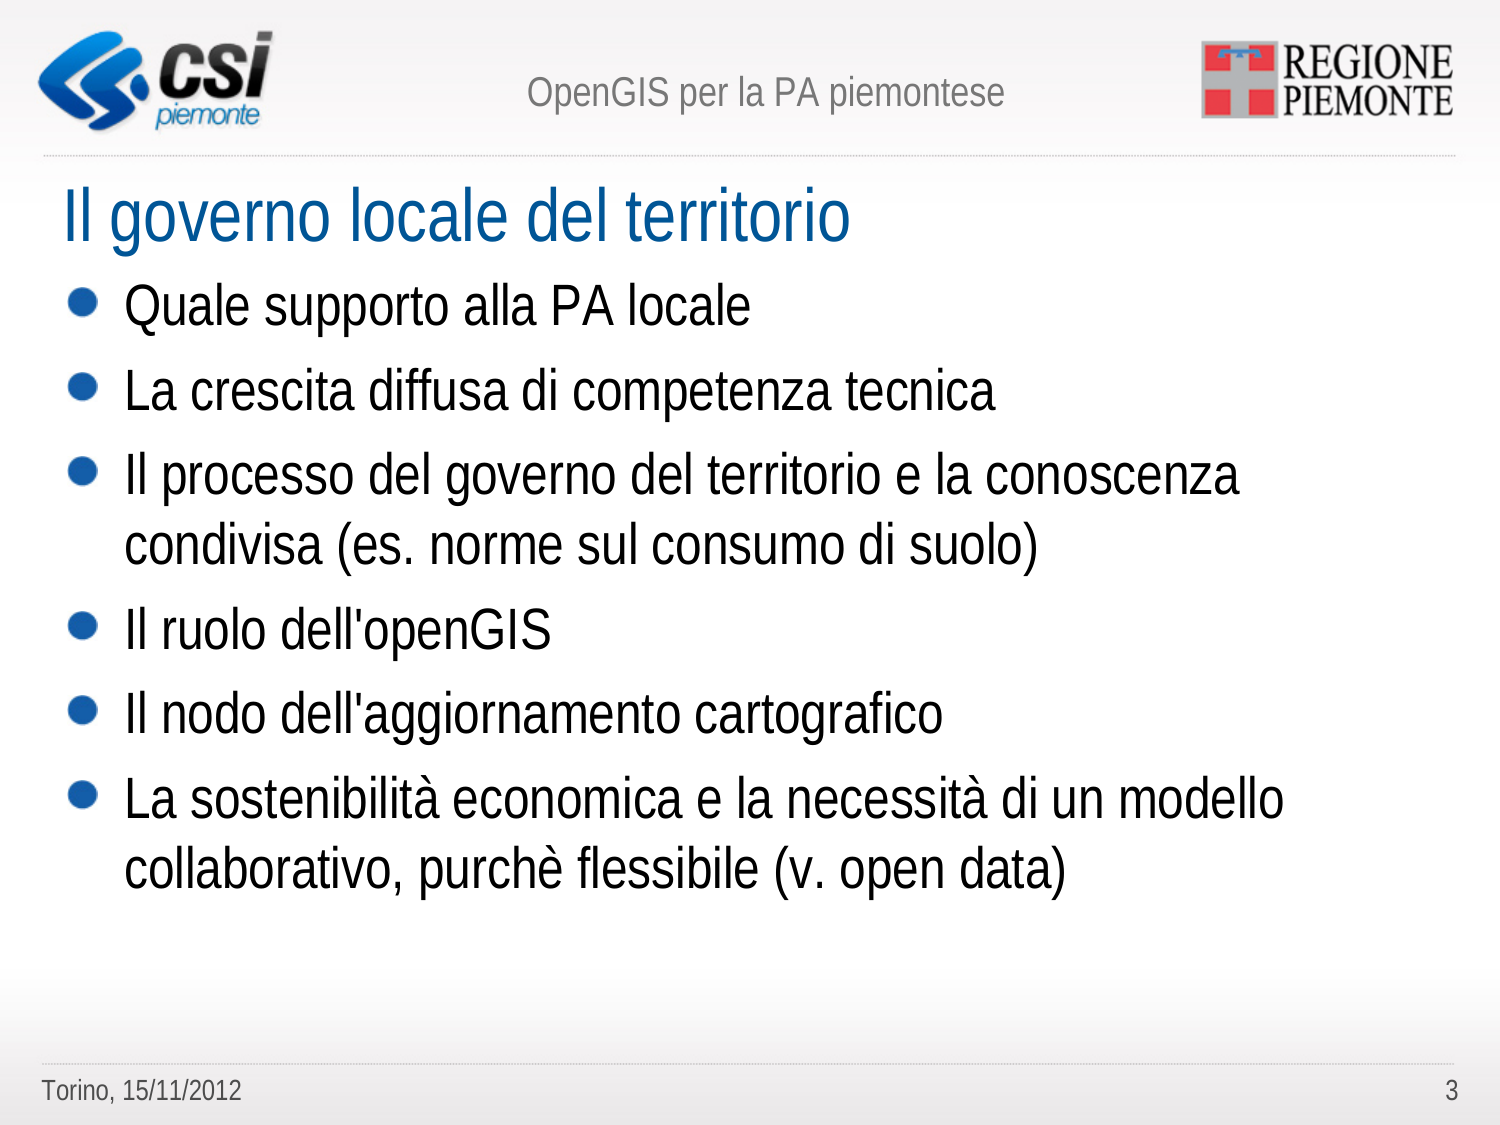

# Il governo locale del territorio
Quale supporto alla PA locale
La crescita diffusa di competenza tecnica
Il processo del governo del territorio e la conoscenza condivisa (es. norme sul consumo di suolo)
Il ruolo dell'openGIS
Il nodo dell'aggiornamento cartografico
La sostenibilità economica e la necessità di un modello collaborativo, purchè flessibile (v. open data)